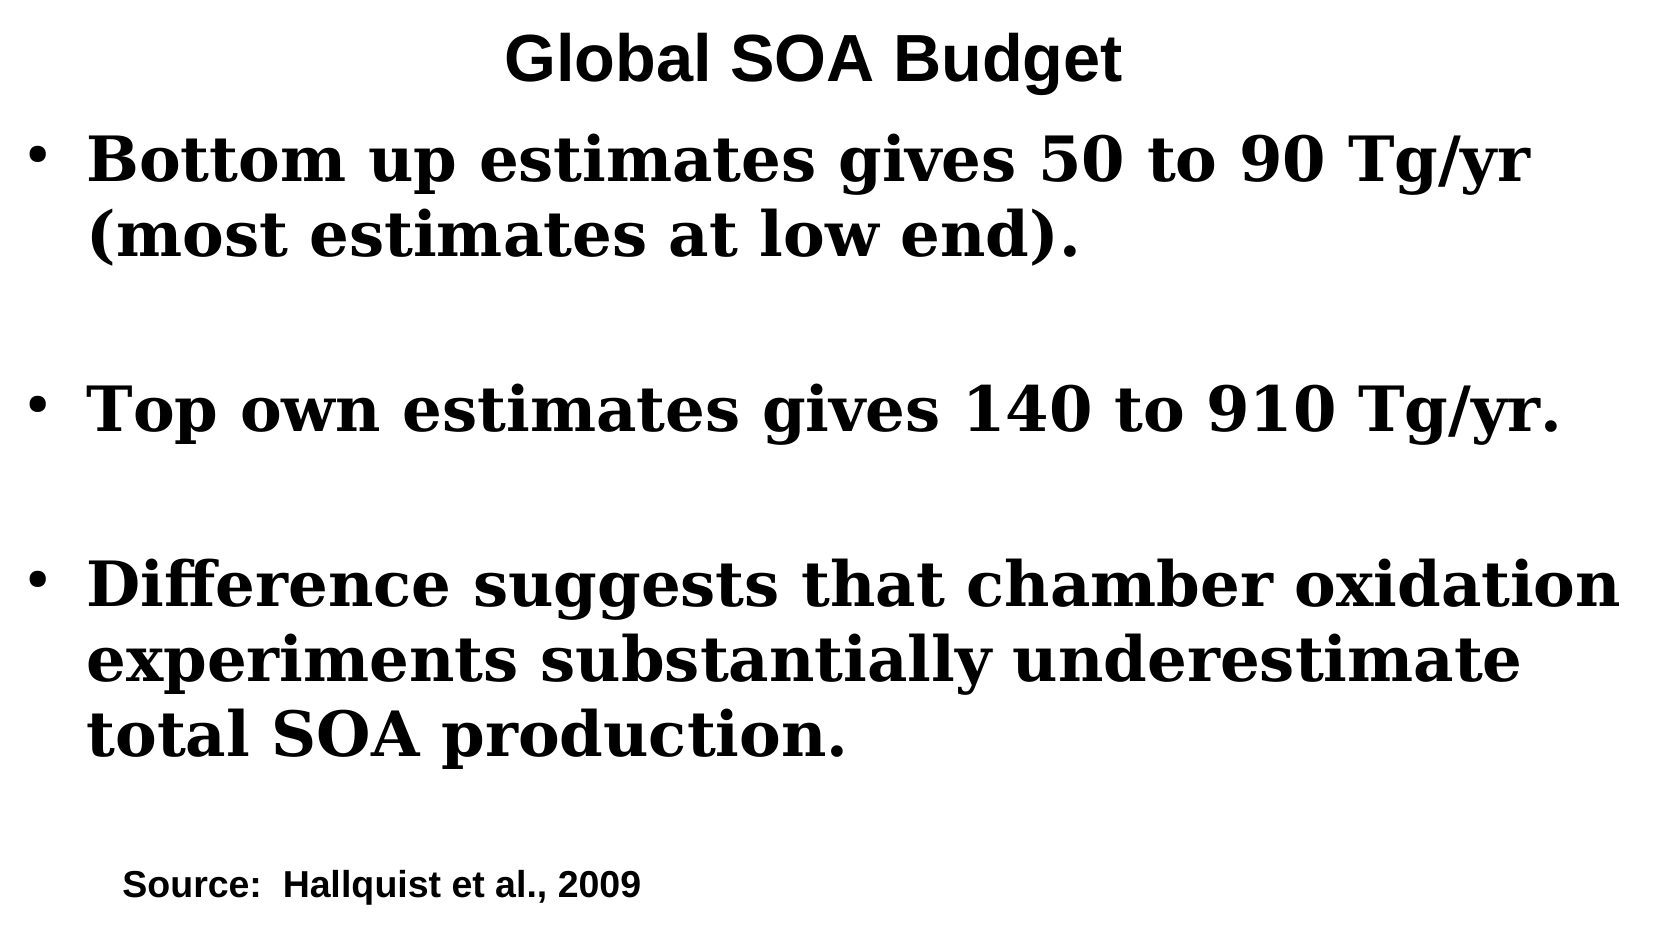

# Global SOA Budget‏
Bottom up estimates gives 50 to 90 Tg/yr (most estimates at low end).
Top own estimates gives 140 to 910 Tg/yr.
Difference suggests that chamber oxidation experiments substantially underestimate total SOA production.
Source: Hallquist et al., 2009